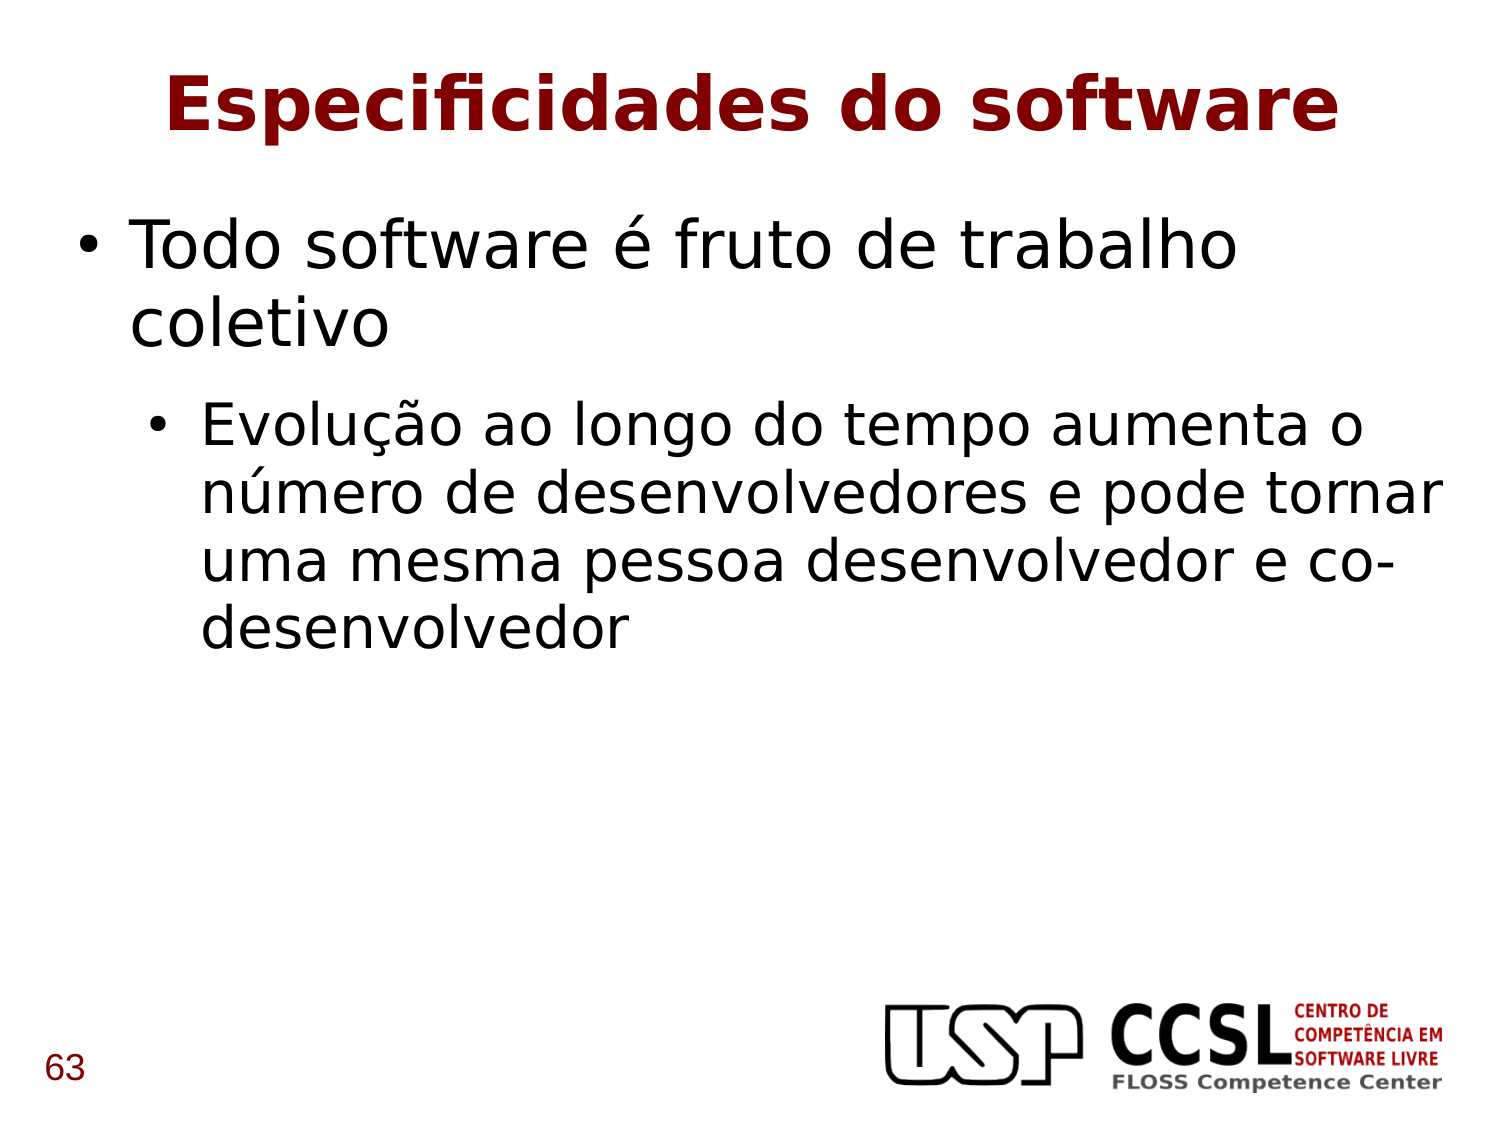

# Especificidades do software
Todo software é fruto de trabalho coletivo
Evolução ao longo do tempo aumenta o número de desenvolvedores e pode tornar uma mesma pessoa desenvolvedor e co-desenvolvedor